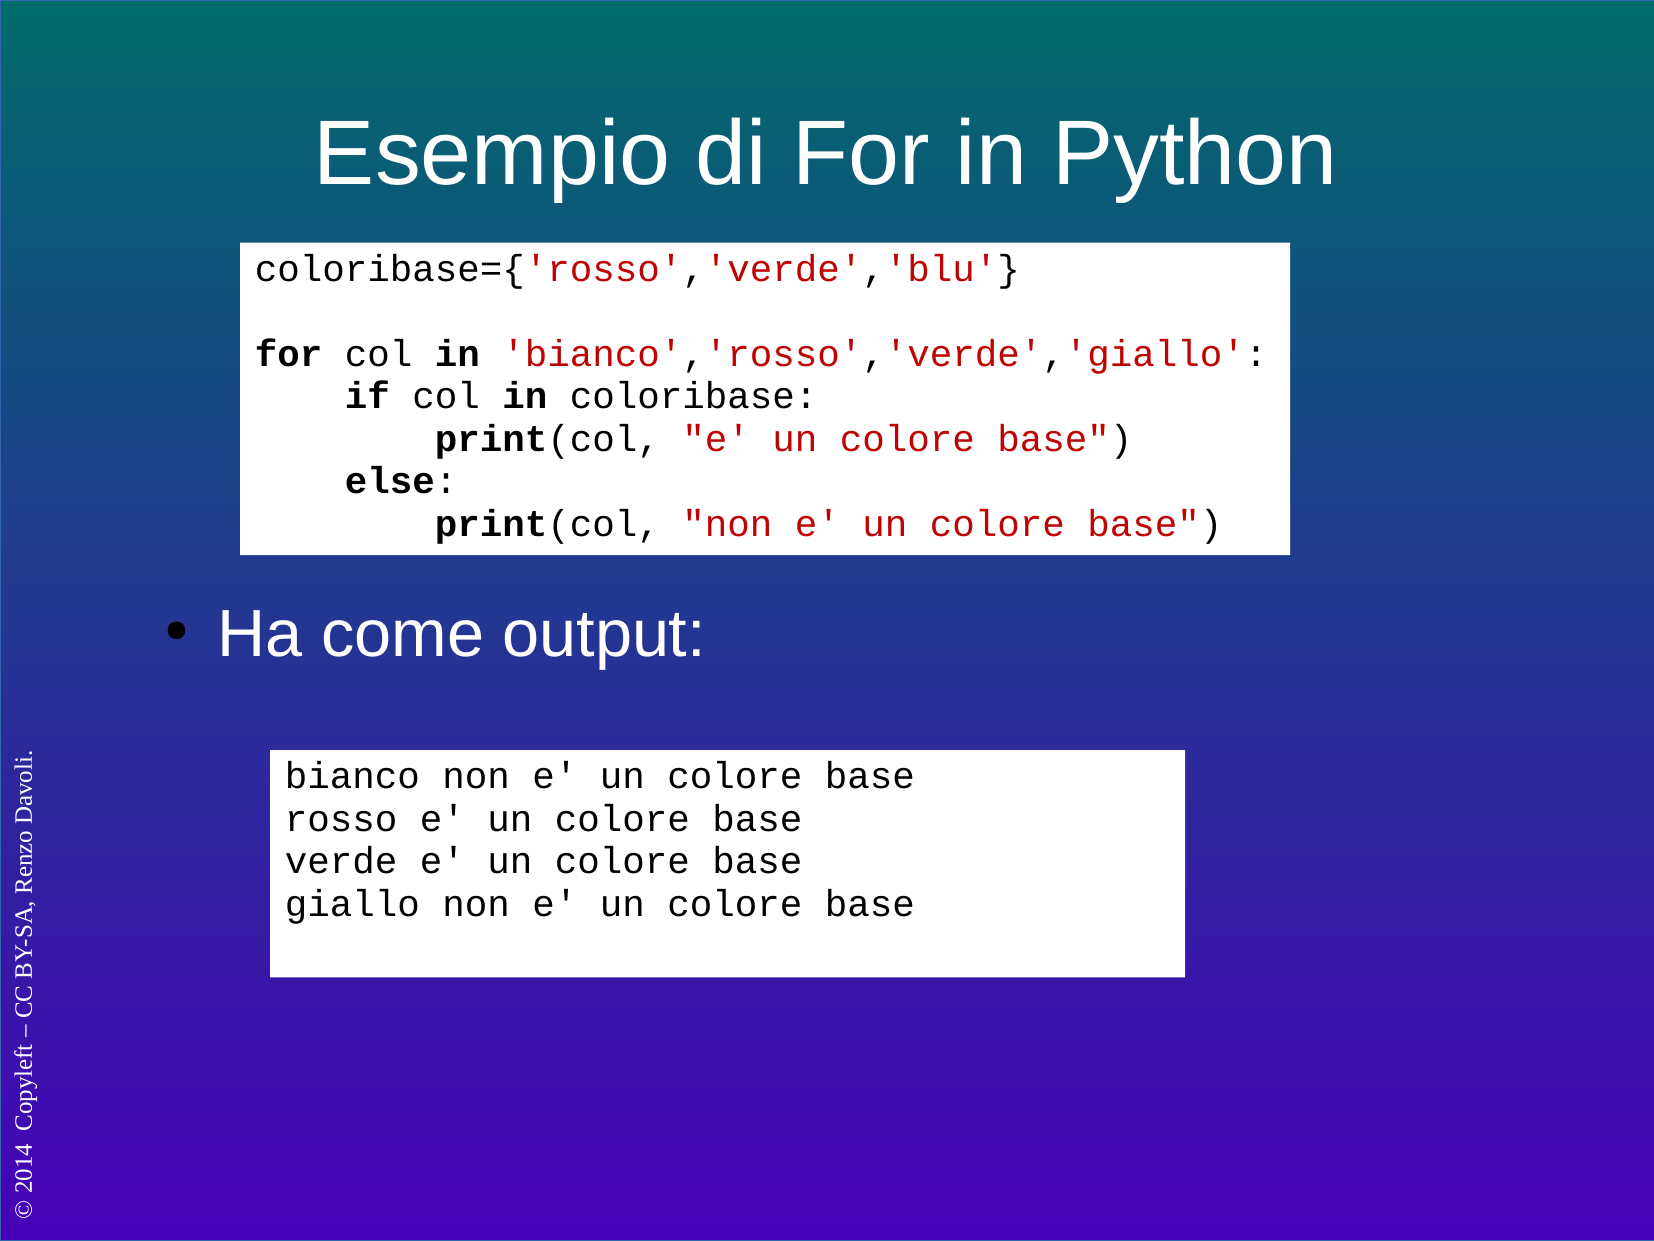

# Esempio di For in Python
coloribase={'rosso','verde','blu'}
for col in 'bianco','rosso','verde','giallo':
 if col in coloribase:
 print(col, "e' un colore base")
 else:
 print(col, "non e' un colore base")
Ha come output:
bianco non e' un colore base
rosso e' un colore base
verde e' un colore base
giallo non e' un colore base